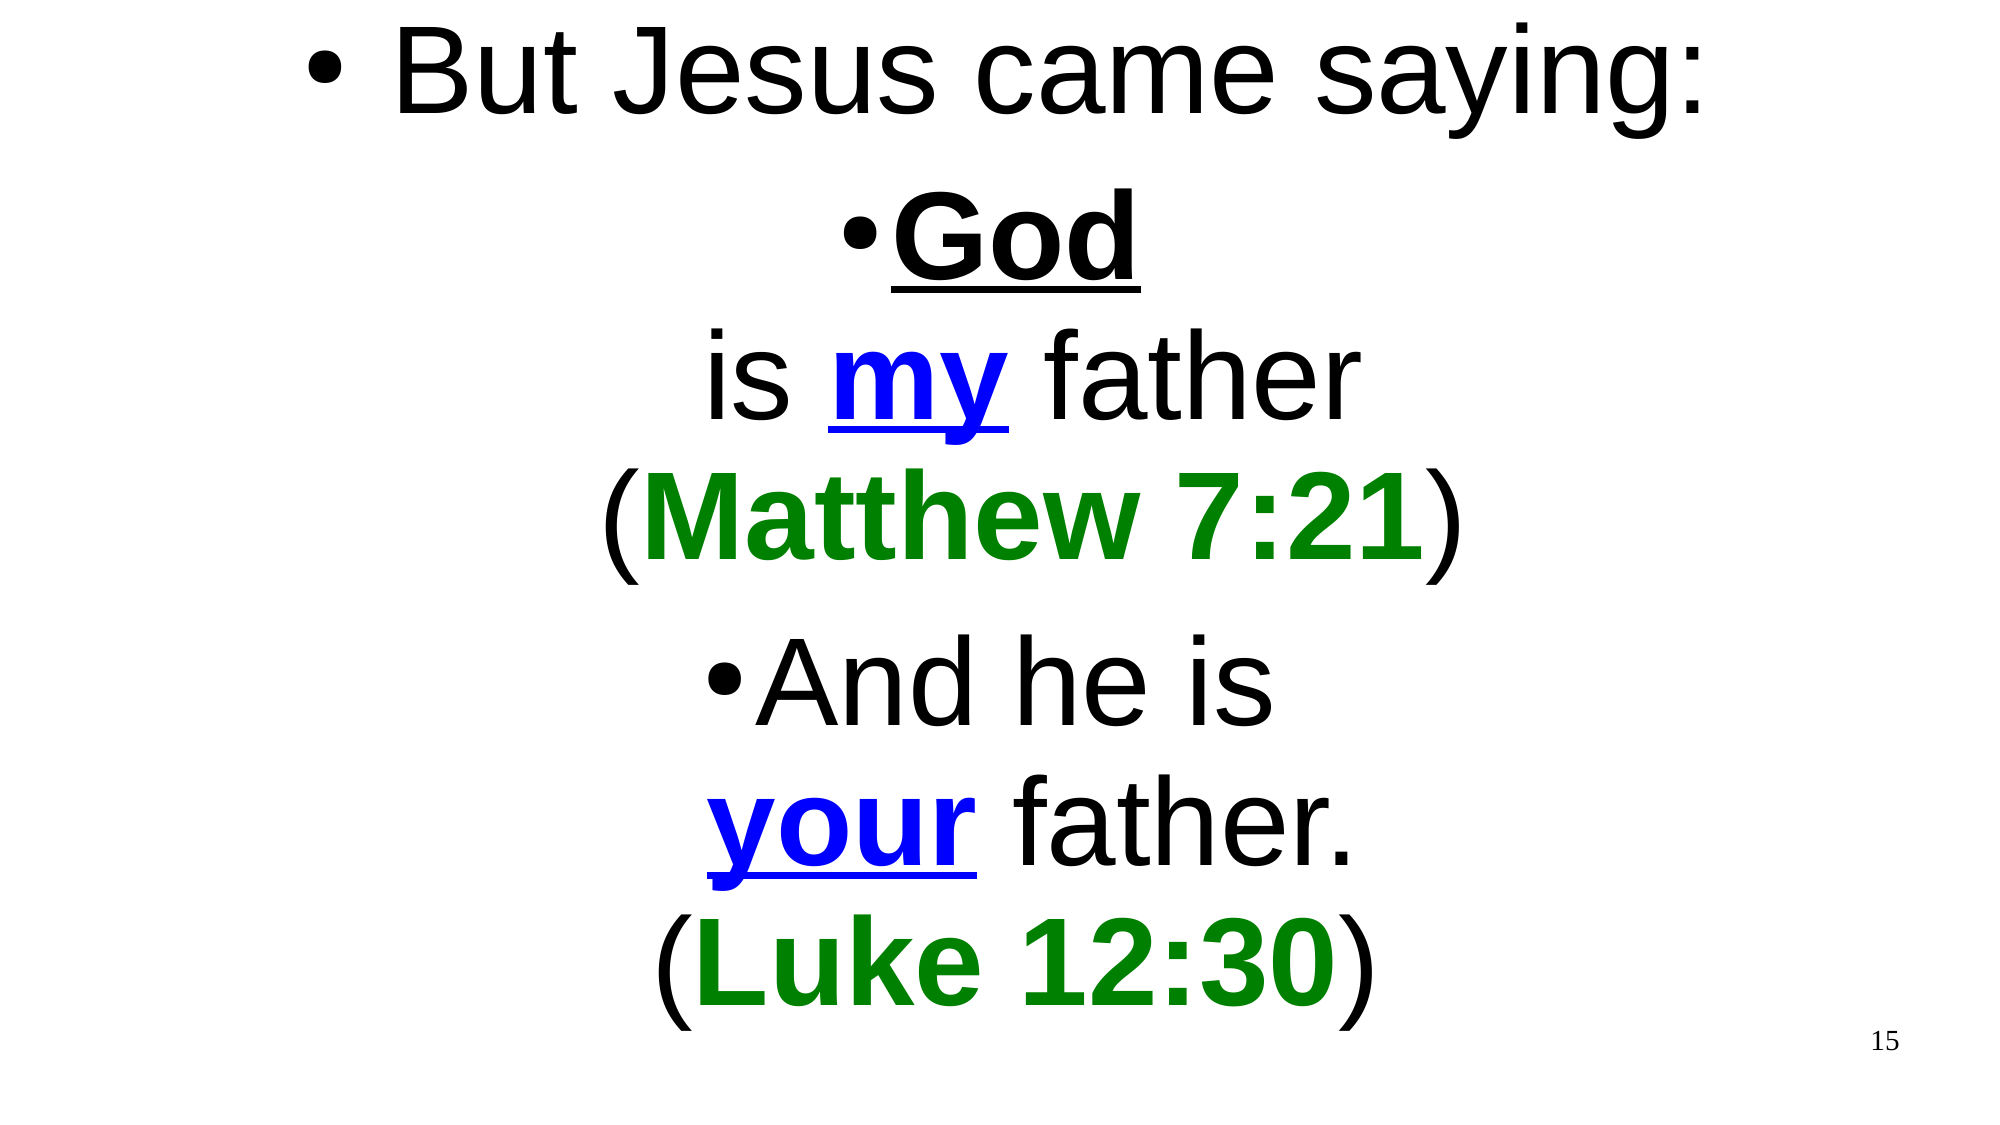

# But Jesus came saying:
God
is my father
(Matthew 7:21)
And he is
your father.
(Luke 12:30)
15